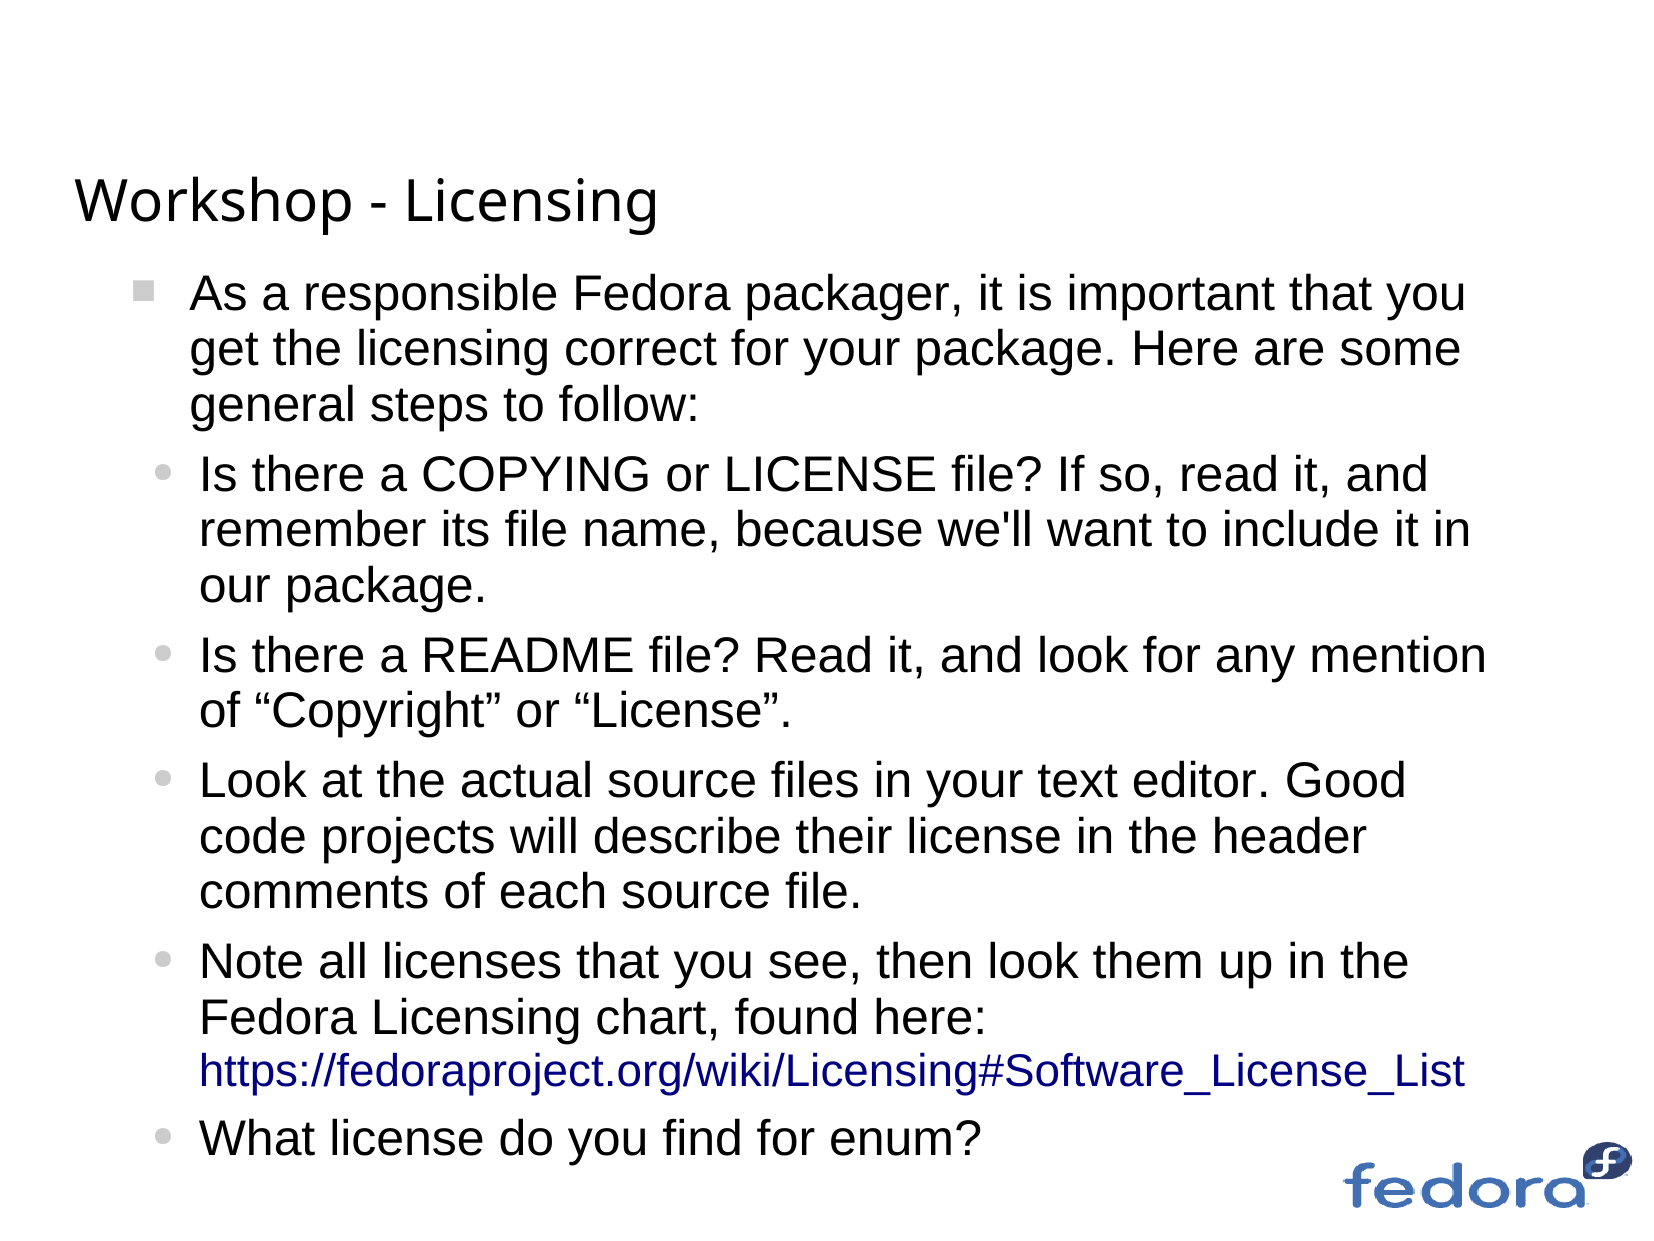

# Workshop - Licensing
As a responsible Fedora packager, it is important that you get the licensing correct for your package. Here are some general steps to follow:
Is there a COPYING or LICENSE file? If so, read it, and remember its file name, because we'll want to include it in our package.
Is there a README file? Read it, and look for any mention of “Copyright” or “License”.
Look at the actual source files in your text editor. Good code projects will describe their license in the header comments of each source file.
Note all licenses that you see, then look them up in the Fedora Licensing chart, found here:
https://fedoraproject.org/wiki/Licensing#Software_License_List
What license do you find for enum?